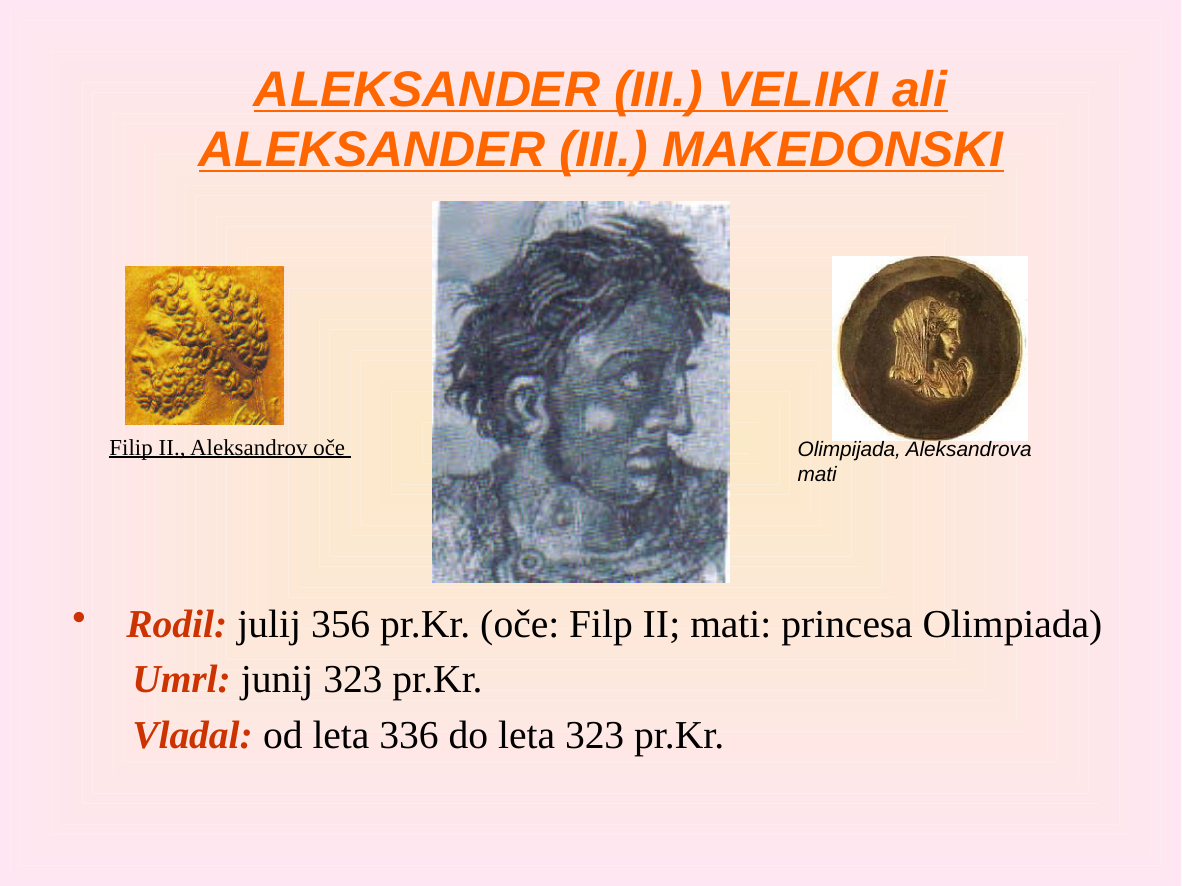

# ALEKSANDER (III.) VELIKI ali ALEKSANDER (III.) MAKEDONSKI
Olimpijada, Aleksandrova mati
Filip II., Aleksandrov oče
 Rodil: julij 356 pr.Kr. (oče: Filp II; mati: princesa Olimpiada)
 Umrl: junij 323 pr.Kr.
 Vladal: od leta 336 do leta 323 pr.Kr.